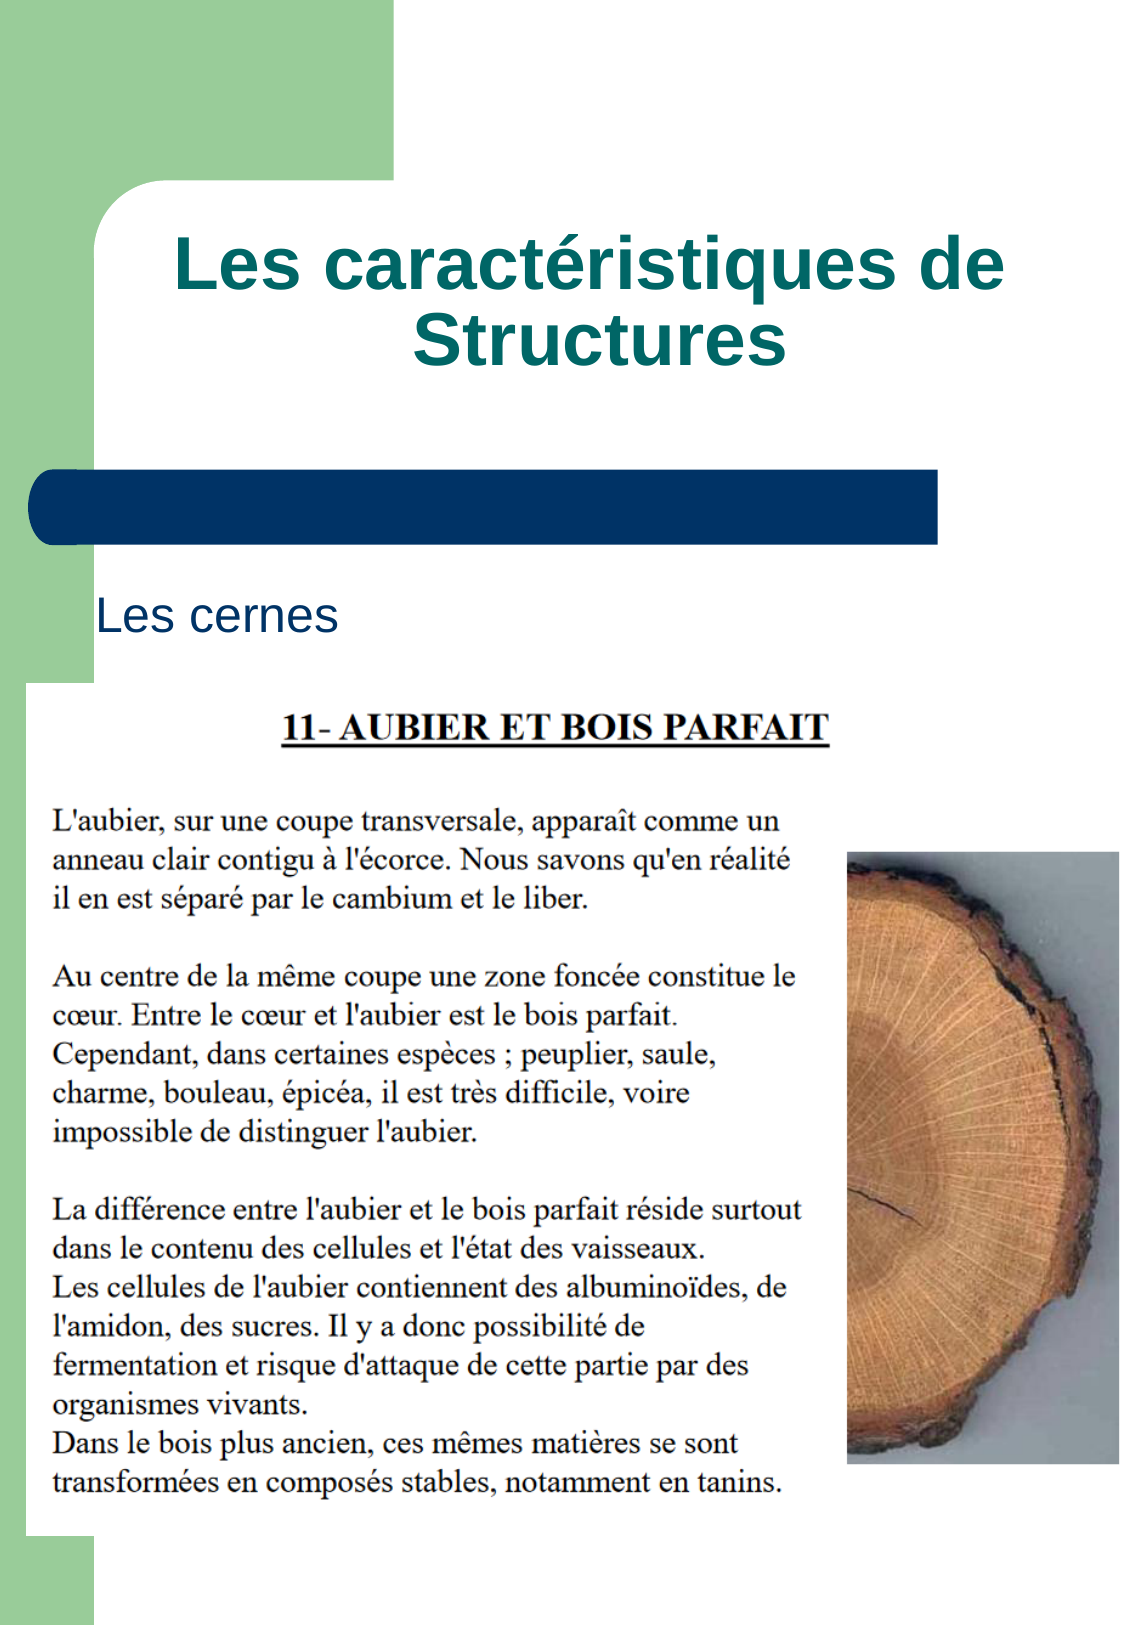

# Les caractéristiques de Structures
Les cernes